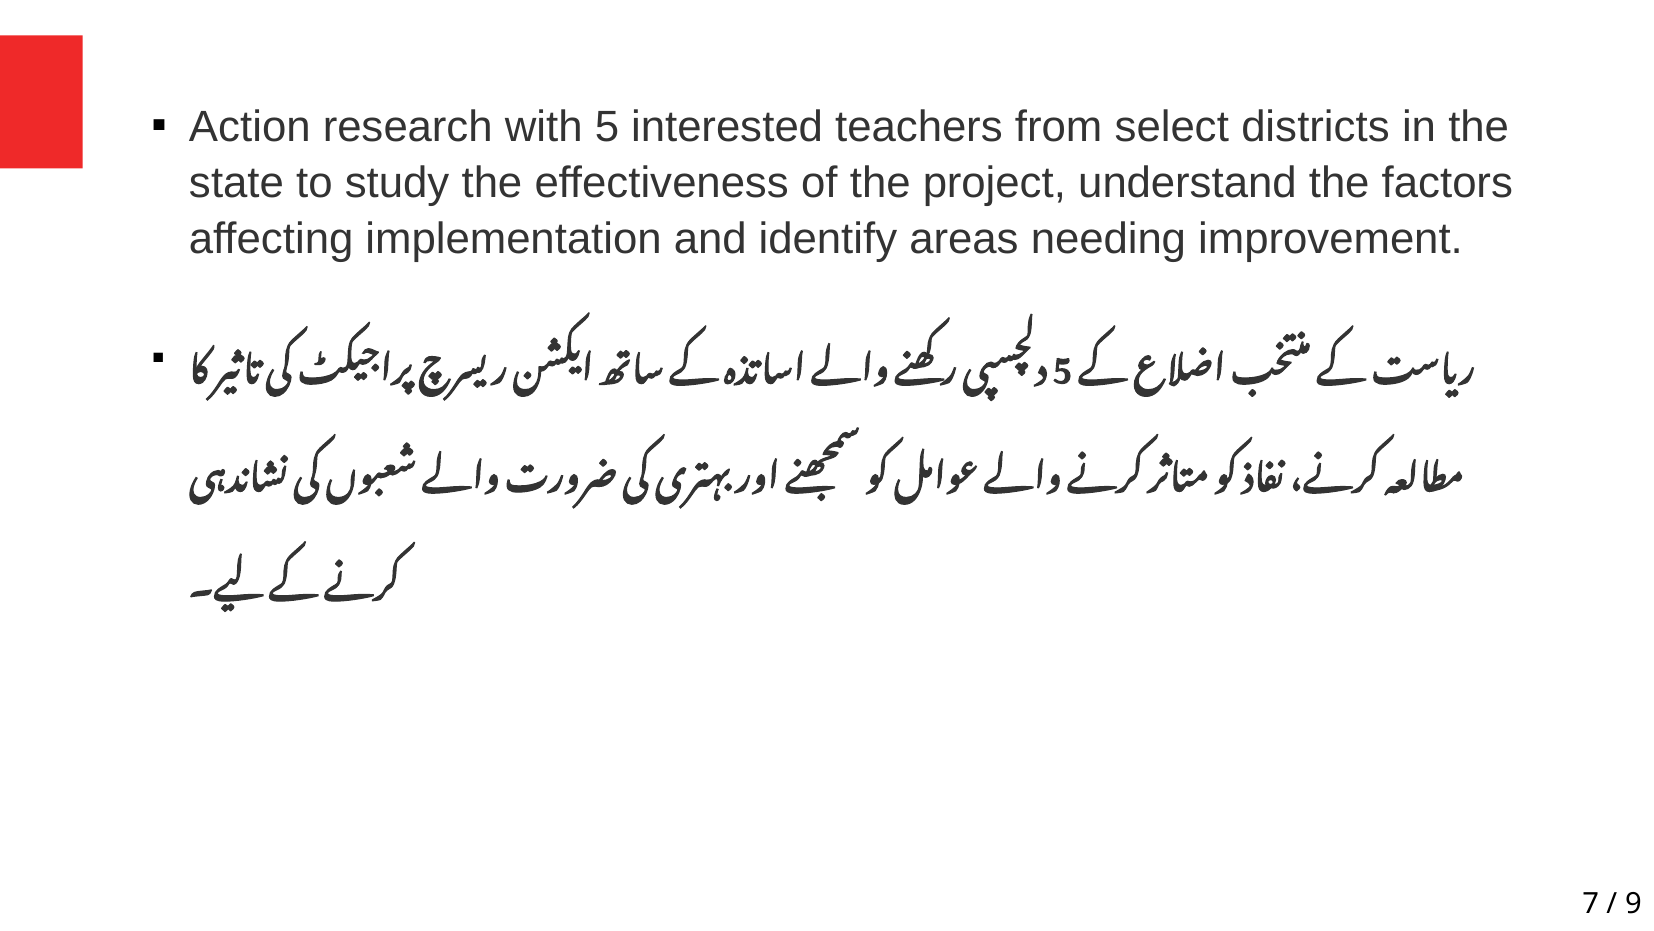

# Action research with 5 interested teachers from select districts in the state to study the effectiveness of the project, understand the factors affecting implementation and identify areas needing improvement.
ریاست کے منتخب اضلاع کے 5 دلچسپی رکھنے والے اساتذہ کے ساتھ ایکشن ریسرچ پراجیکٹ کی تاثیر کا مطالعہ کرنے، نفاذ کو متاثر کرنے والے عوامل کو سمجھنے اور بہتری کی ضرورت والے شعبوں کی نشاندہی کرنے کے لیے۔
7